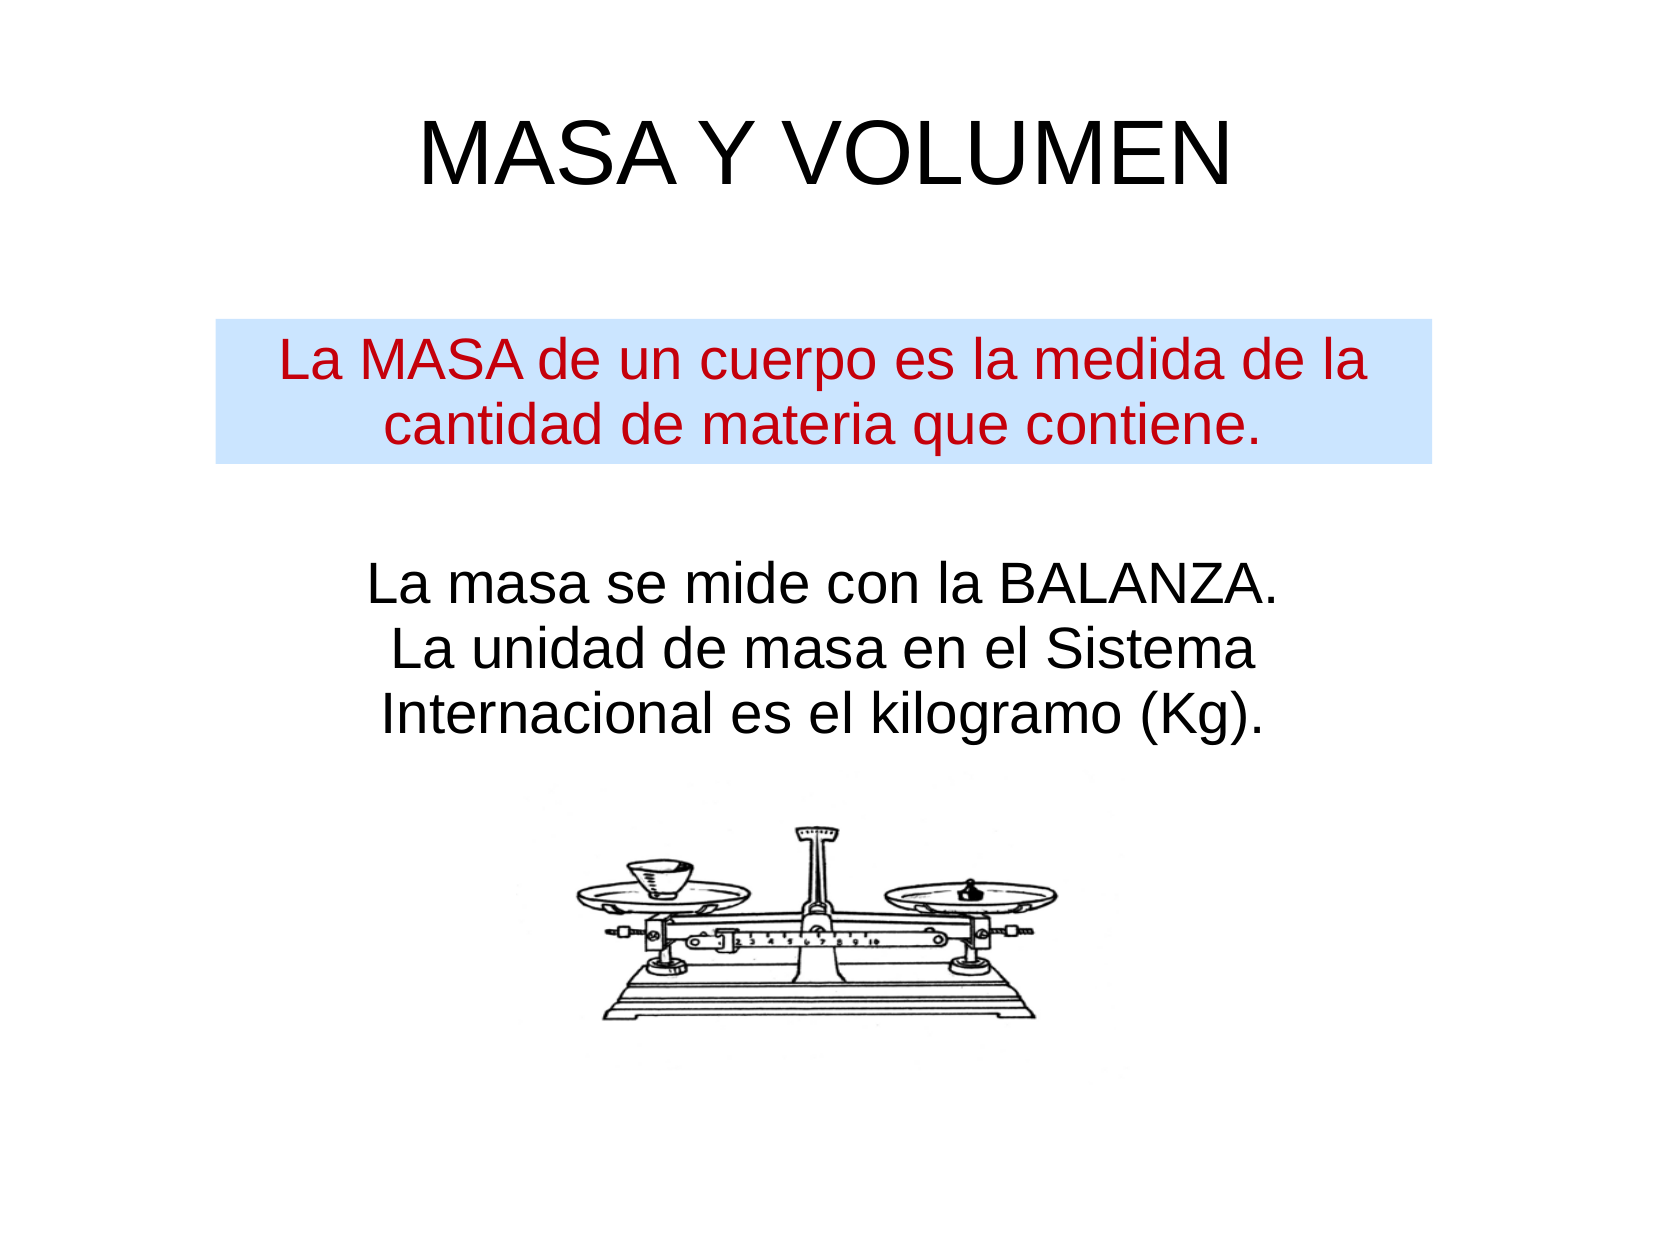

# MASA Y VOLUMEN
La MASA de un cuerpo es la medida de la cantidad de materia que contiene.
La masa se mide con la BALANZA.
La unidad de masa en el Sistema Internacional es el kilogramo (Kg).